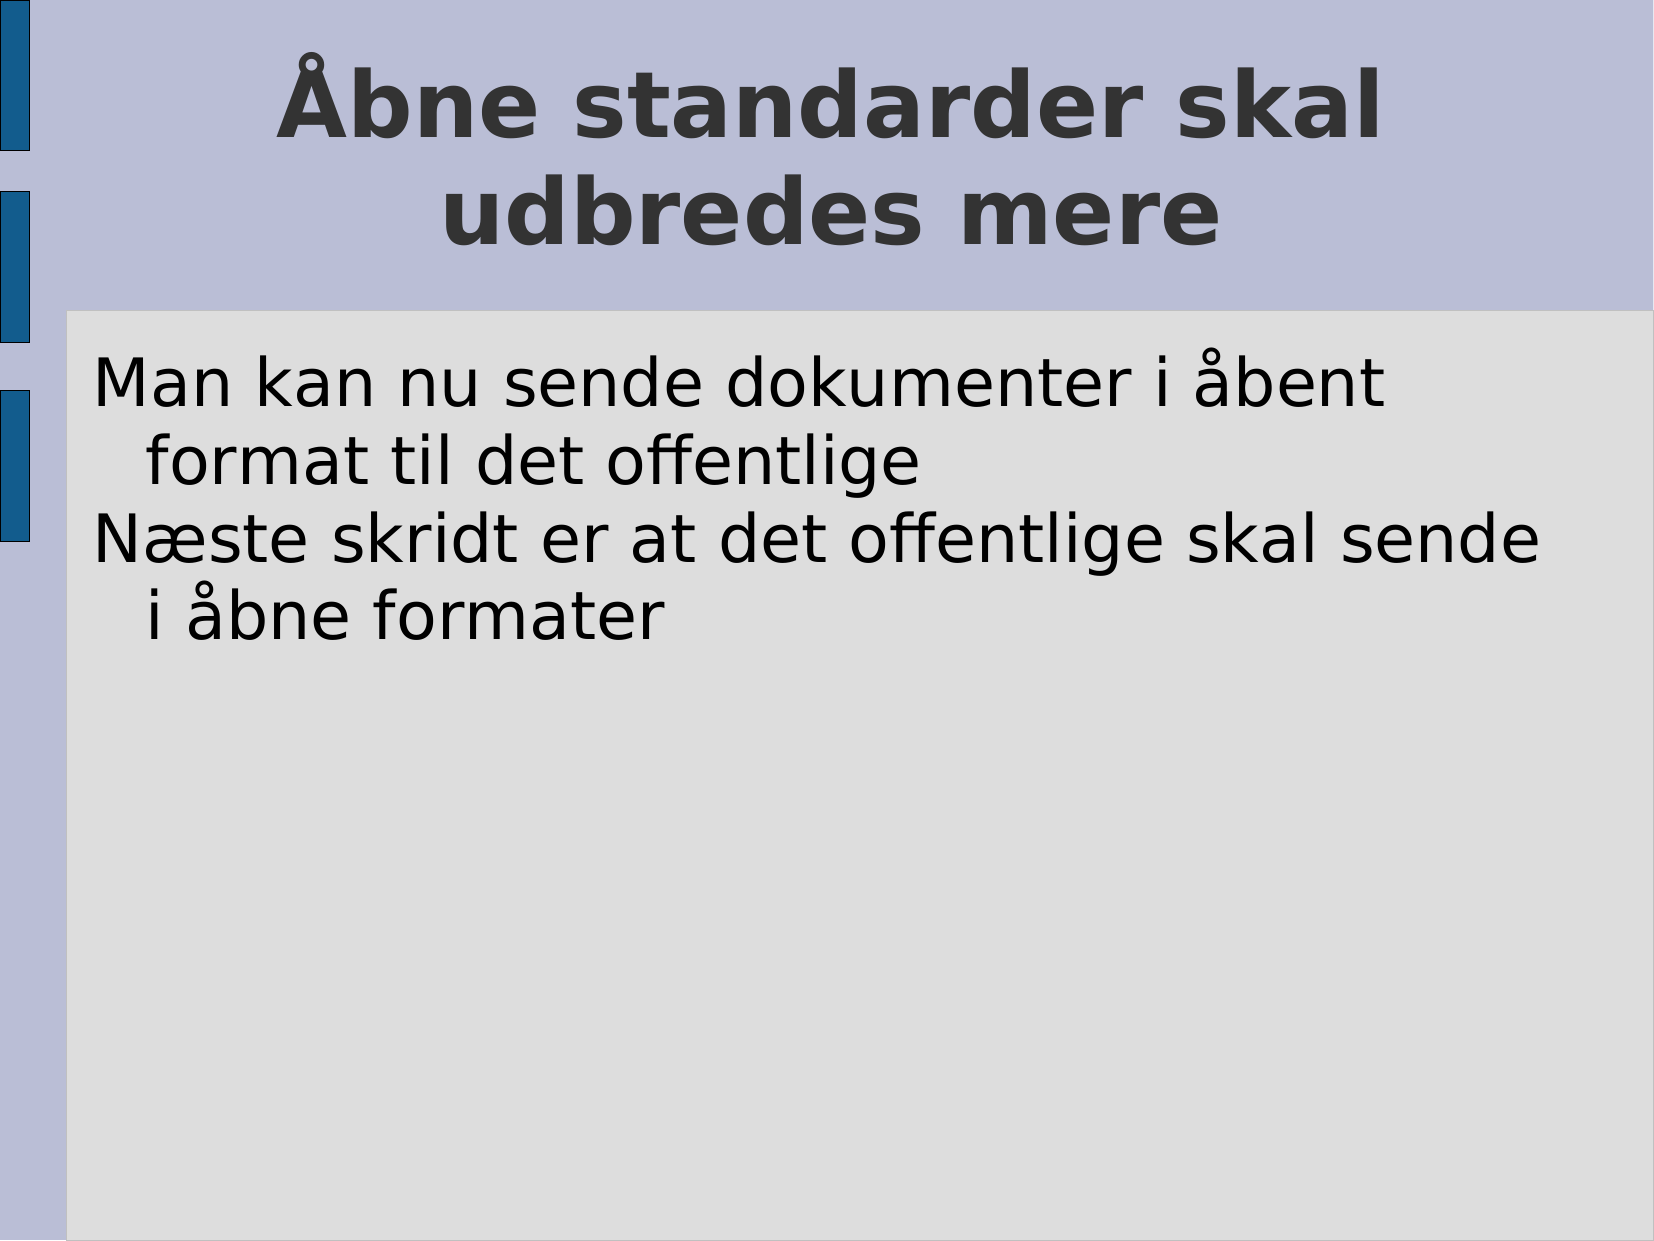

# Åbne standarder skal udbredes mere
Man kan nu sende dokumenter i åbent format til det offentlige
Næste skridt er at det offentlige skal sende i åbne formater